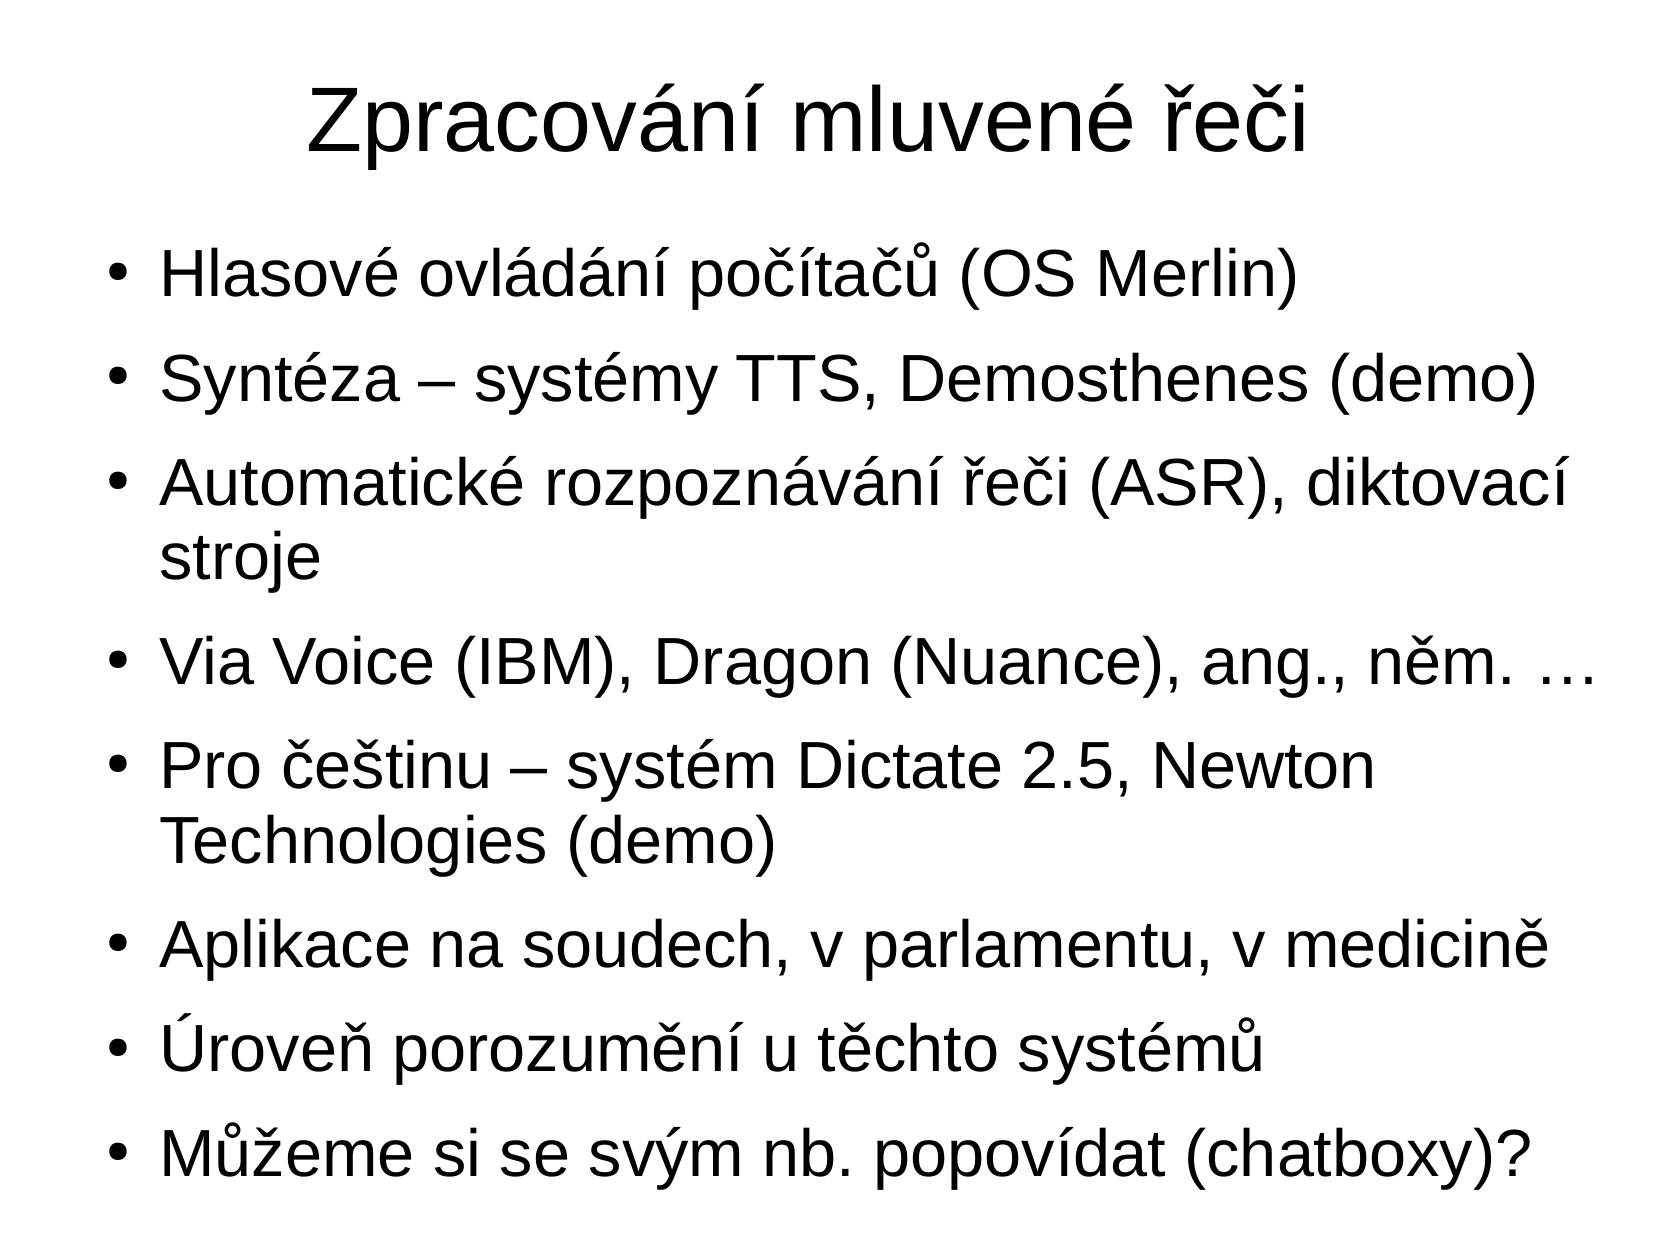

# Zpracování mluvené řeči
Hlasové ovládání počítačů (OS Merlin)
Syntéza – systémy TTS, Demosthenes (demo)
Automatické rozpoznávání řeči (ASR), diktovací stroje
Via Voice (IBM), Dragon (Nuance), ang., něm. …
Pro češtinu – systém Dictate 2.5, Newton Technologies (demo)
Aplikace na soudech, v parlamentu, v medicině
Úroveň porozumění u těchto systémů
Můžeme si se svým nb. popovídat (chatboxy)?